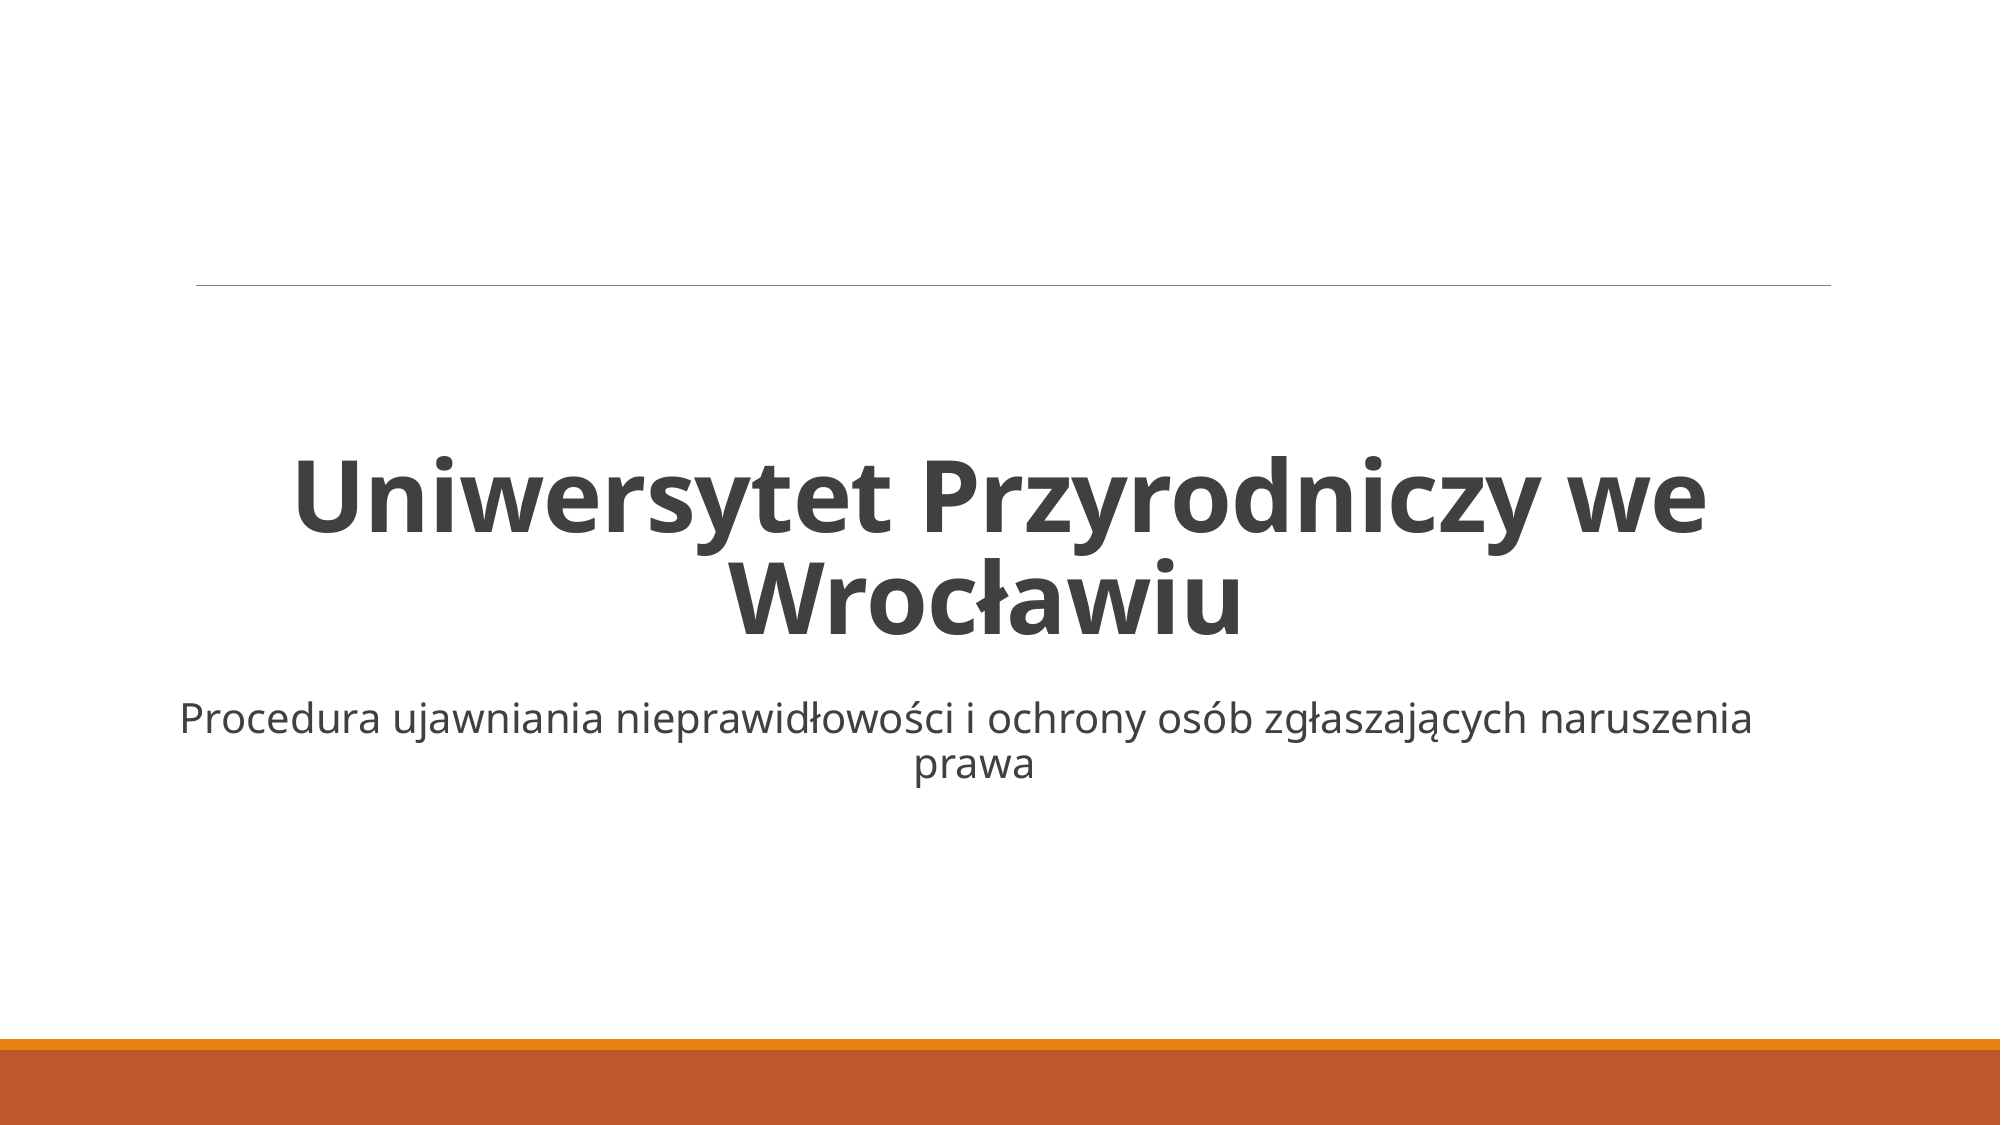

# Uniwersytet Przyrodniczy we Wrocławiu
Procedura ujawniania nieprawidłowości i ochrony osób zgłaszających naruszenia prawa